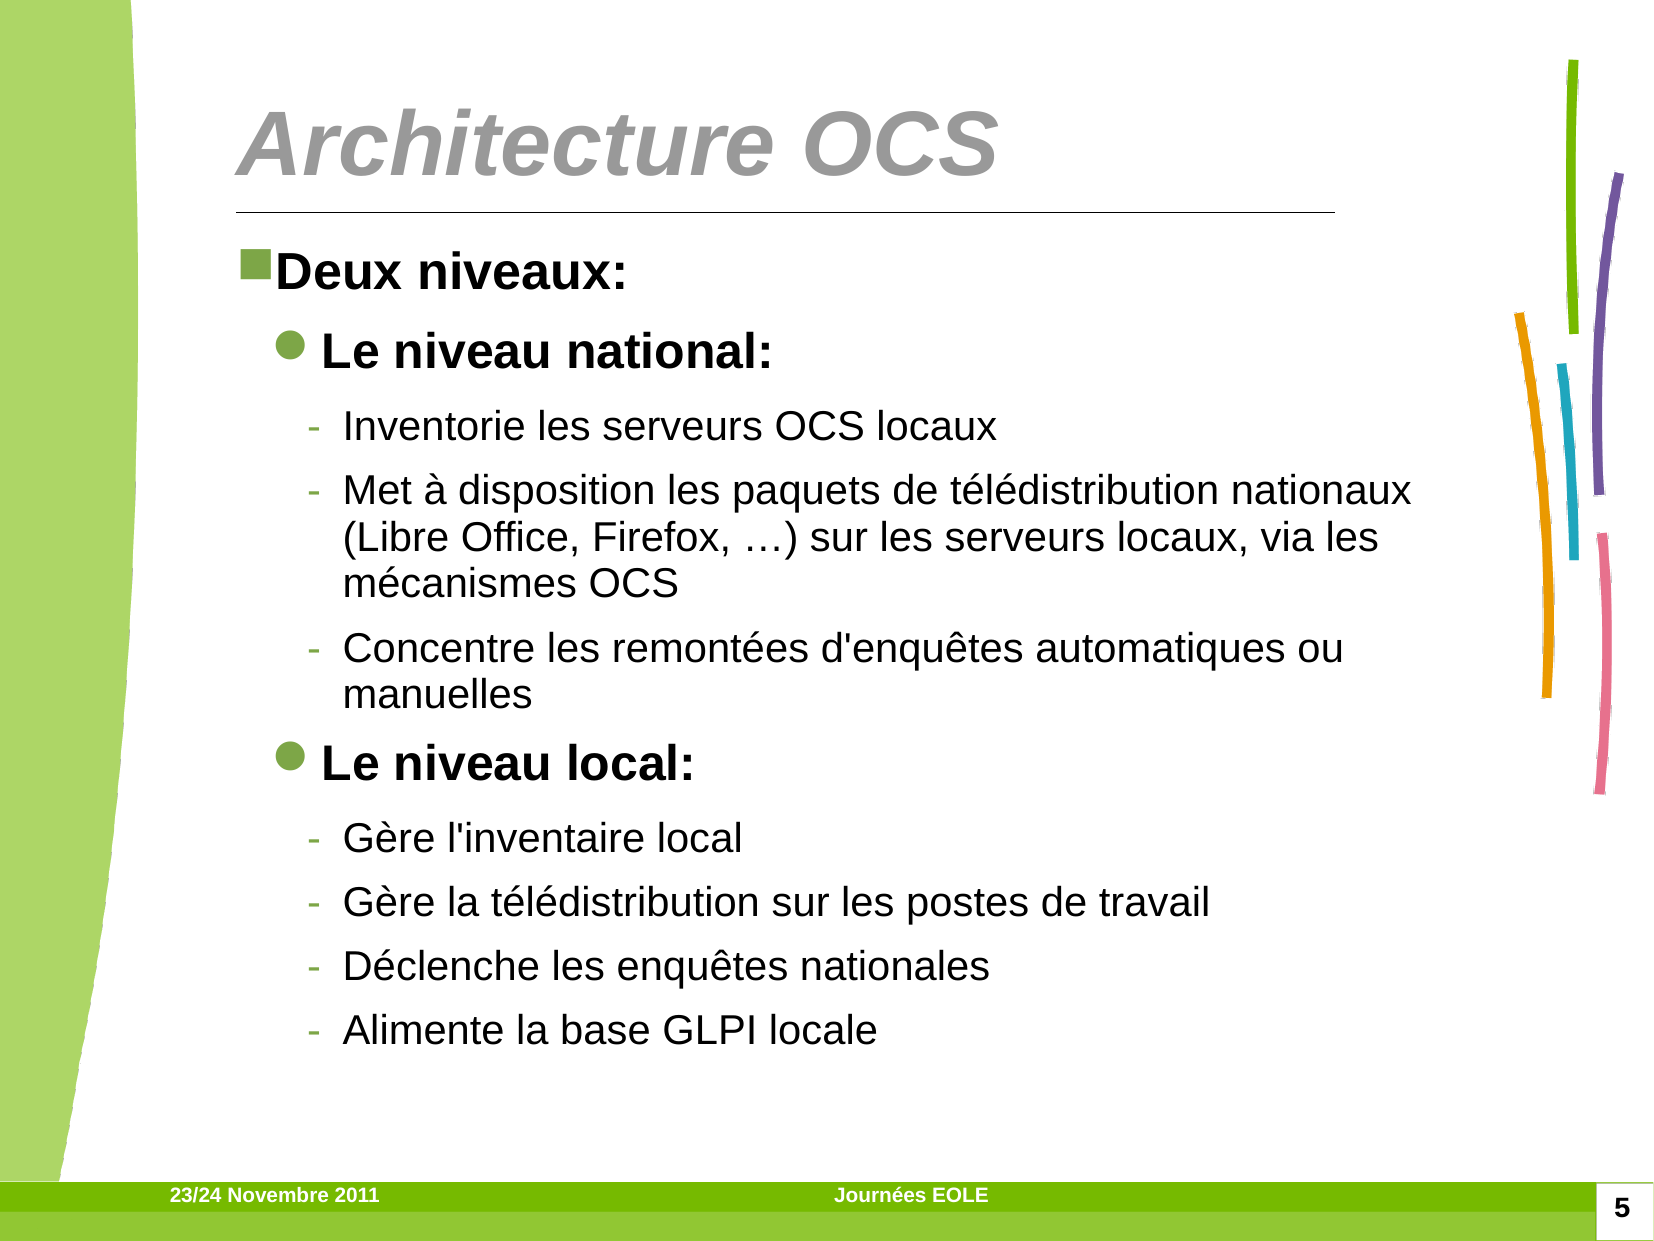

# Architecture OCS
Deux niveaux:
Le niveau national:
Inventorie les serveurs OCS locaux
Met à disposition les paquets de télédistribution nationaux (Libre Office, Firefox, …) sur les serveurs locaux, via les mécanismes OCS
Concentre les remontées d'enquêtes automatiques ou manuelles
Le niveau local:
Gère l'inventaire local
Gère la télédistribution sur les postes de travail
Déclenche les enquêtes nationales
Alimente la base GLPI locale